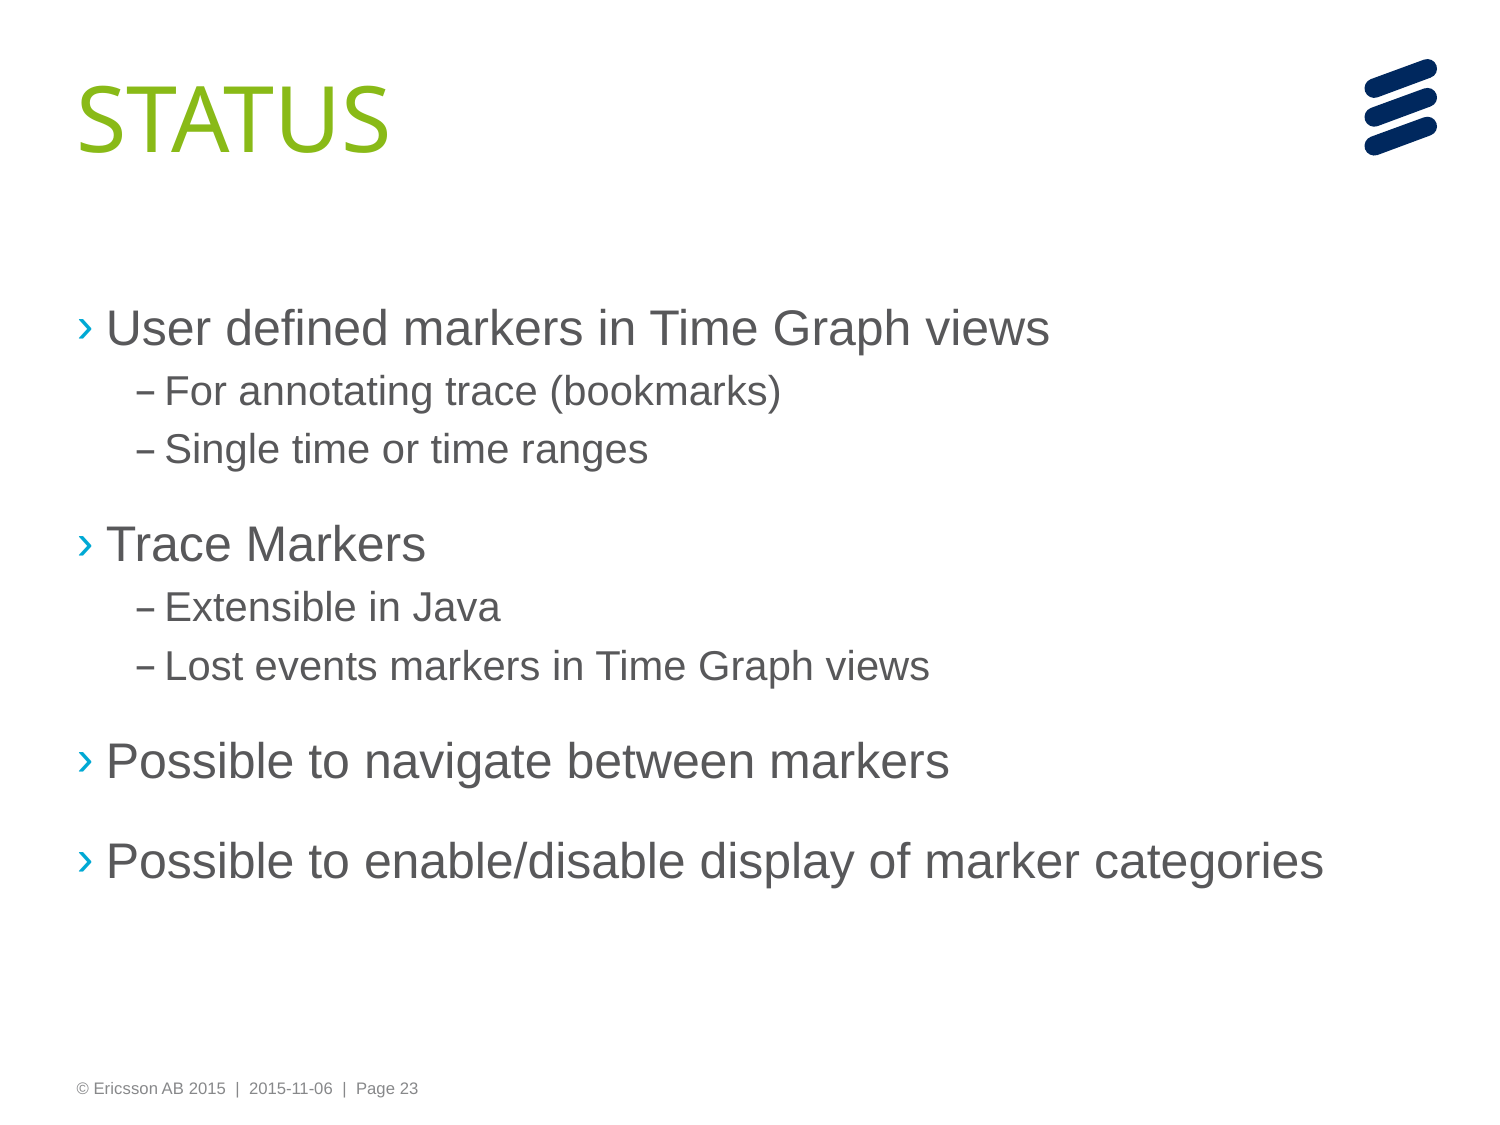

STATUS
# User defined markers in Time Graph views
For annotating trace (bookmarks)
Single time or time ranges
Trace Markers
Extensible in Java
Lost events markers in Time Graph views
Possible to navigate between markers
Possible to enable/disable display of marker categories